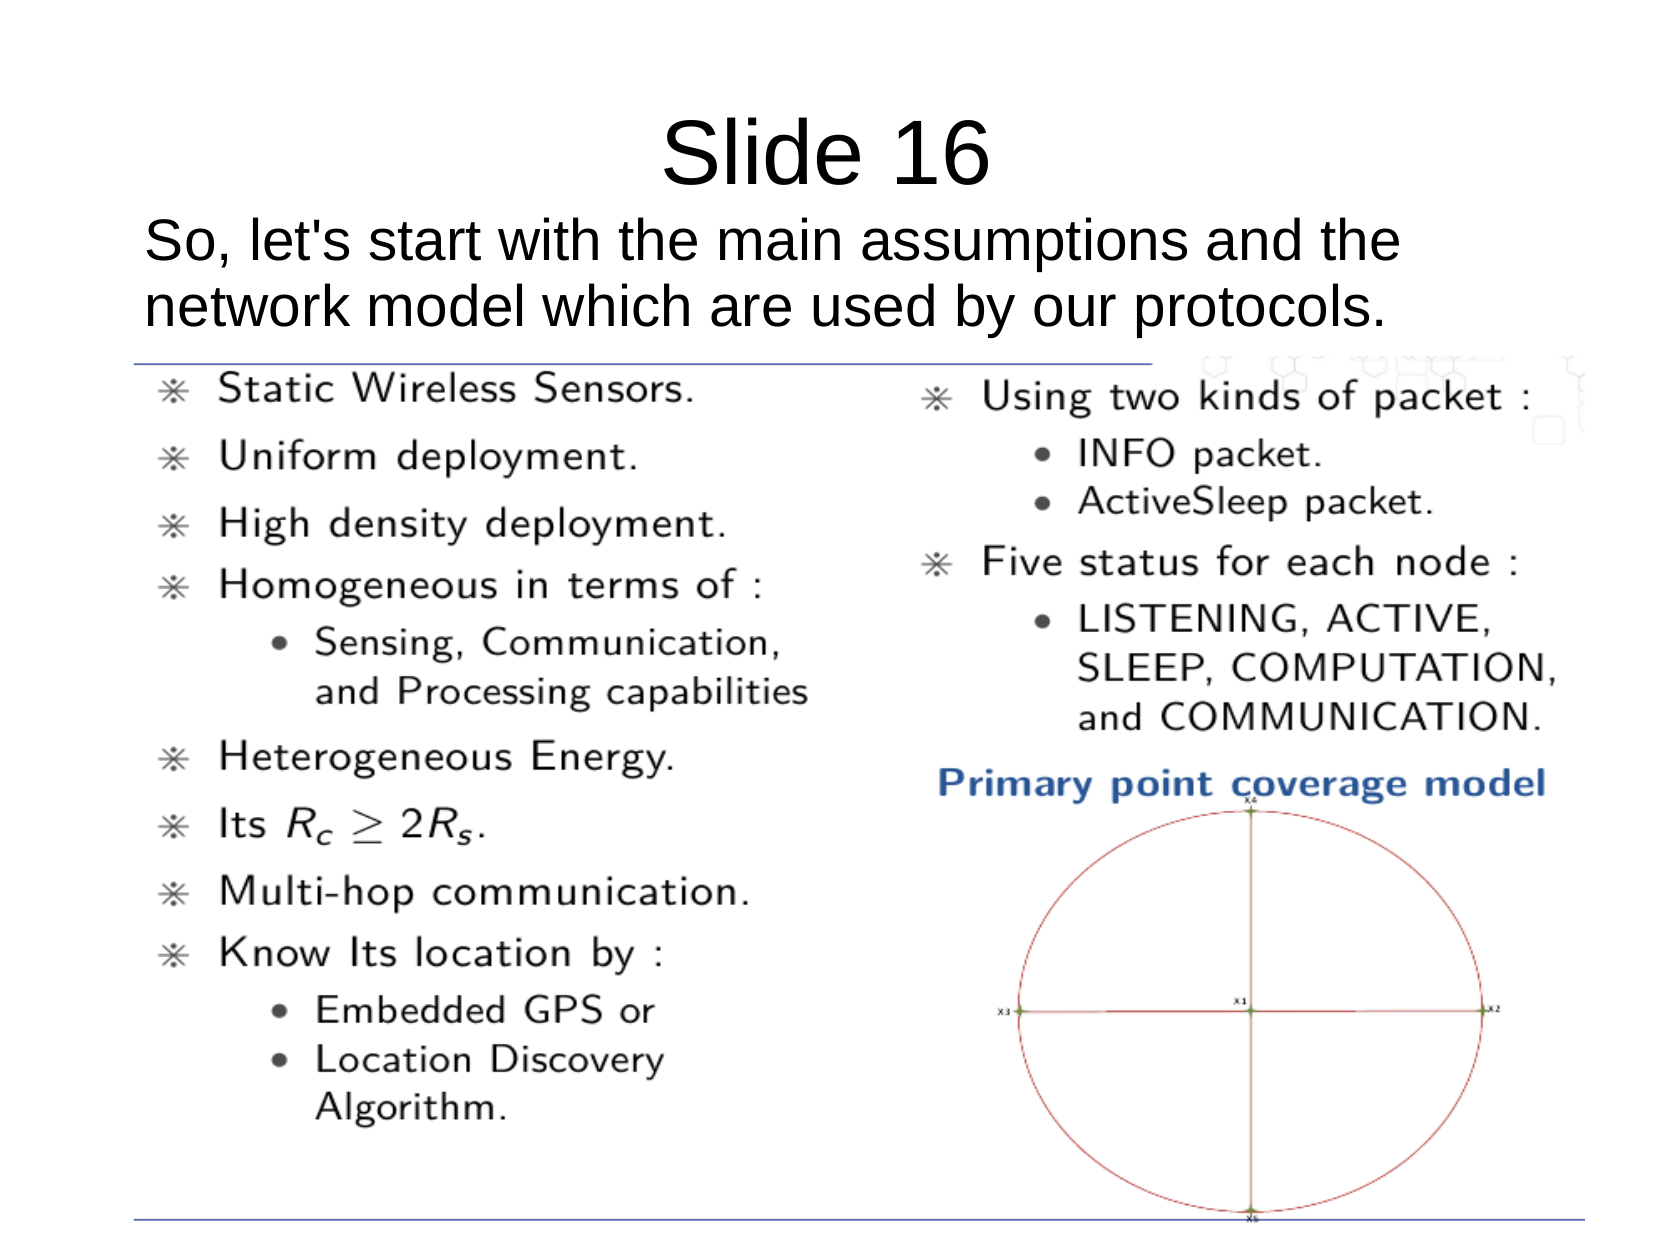

# Slide 16
So, let's start with the main assumptions and the network model which are used by our protocols.